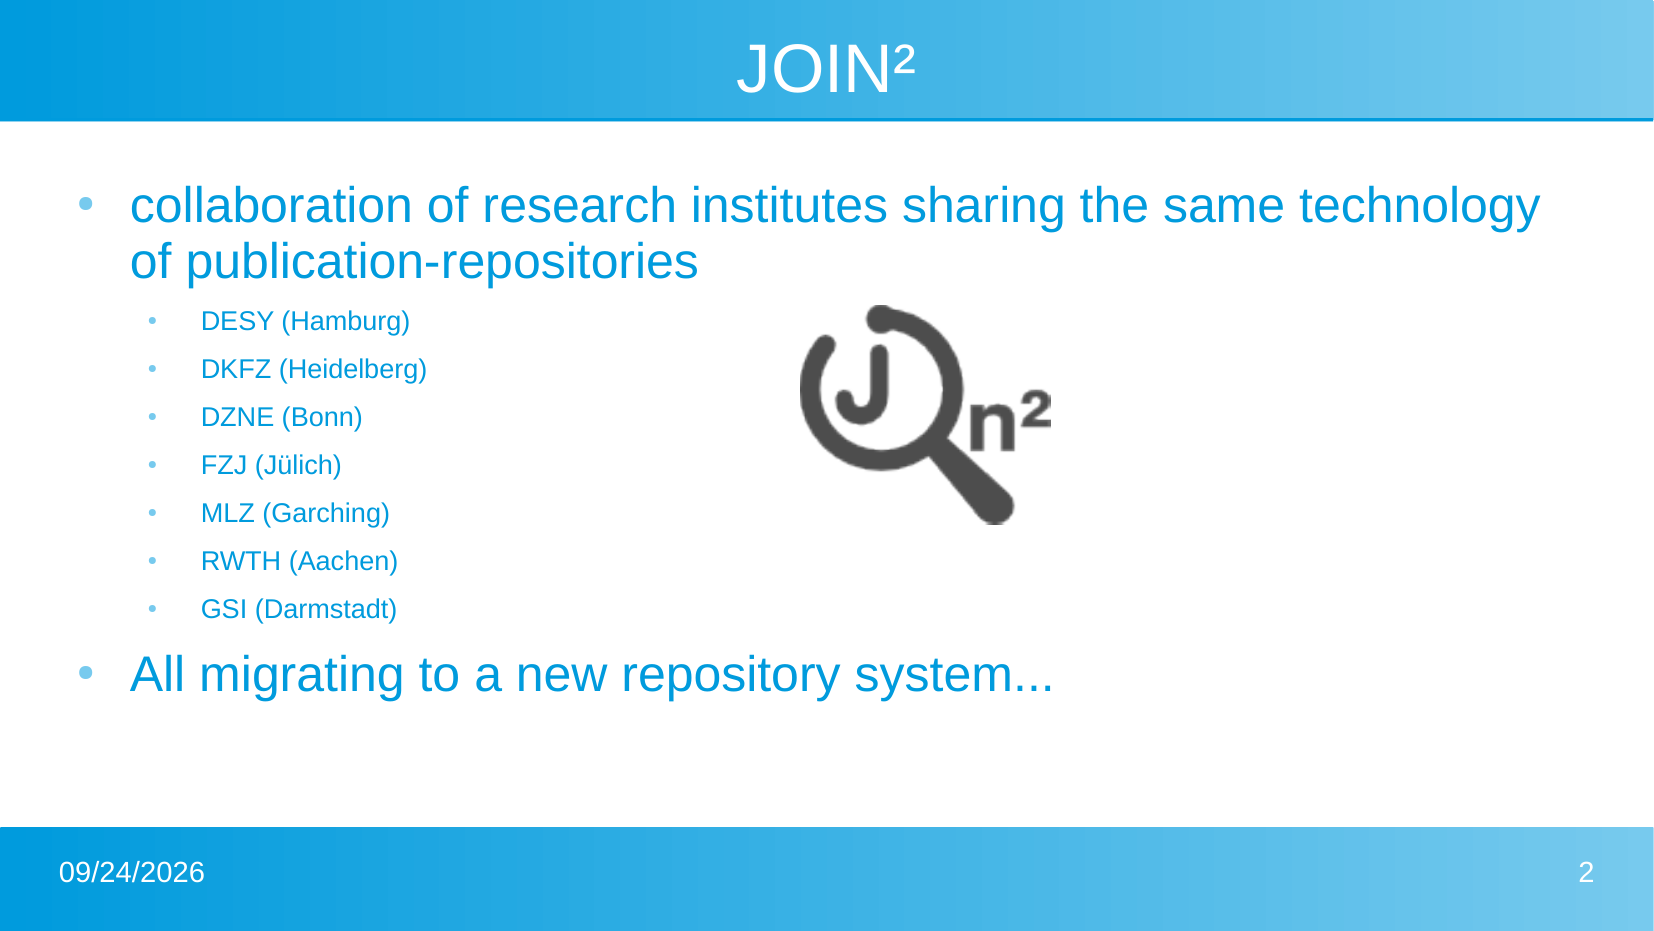

# JOIN²
collaboration of research institutes sharing the same technology of publication-repositories
DESY (Hamburg)
DKFZ (Heidelberg)
DZNE (Bonn)
FZJ (Jülich)
MLZ (Garching)
RWTH (Aachen)
GSI (Darmstadt)
All migrating to a new repository system...
2